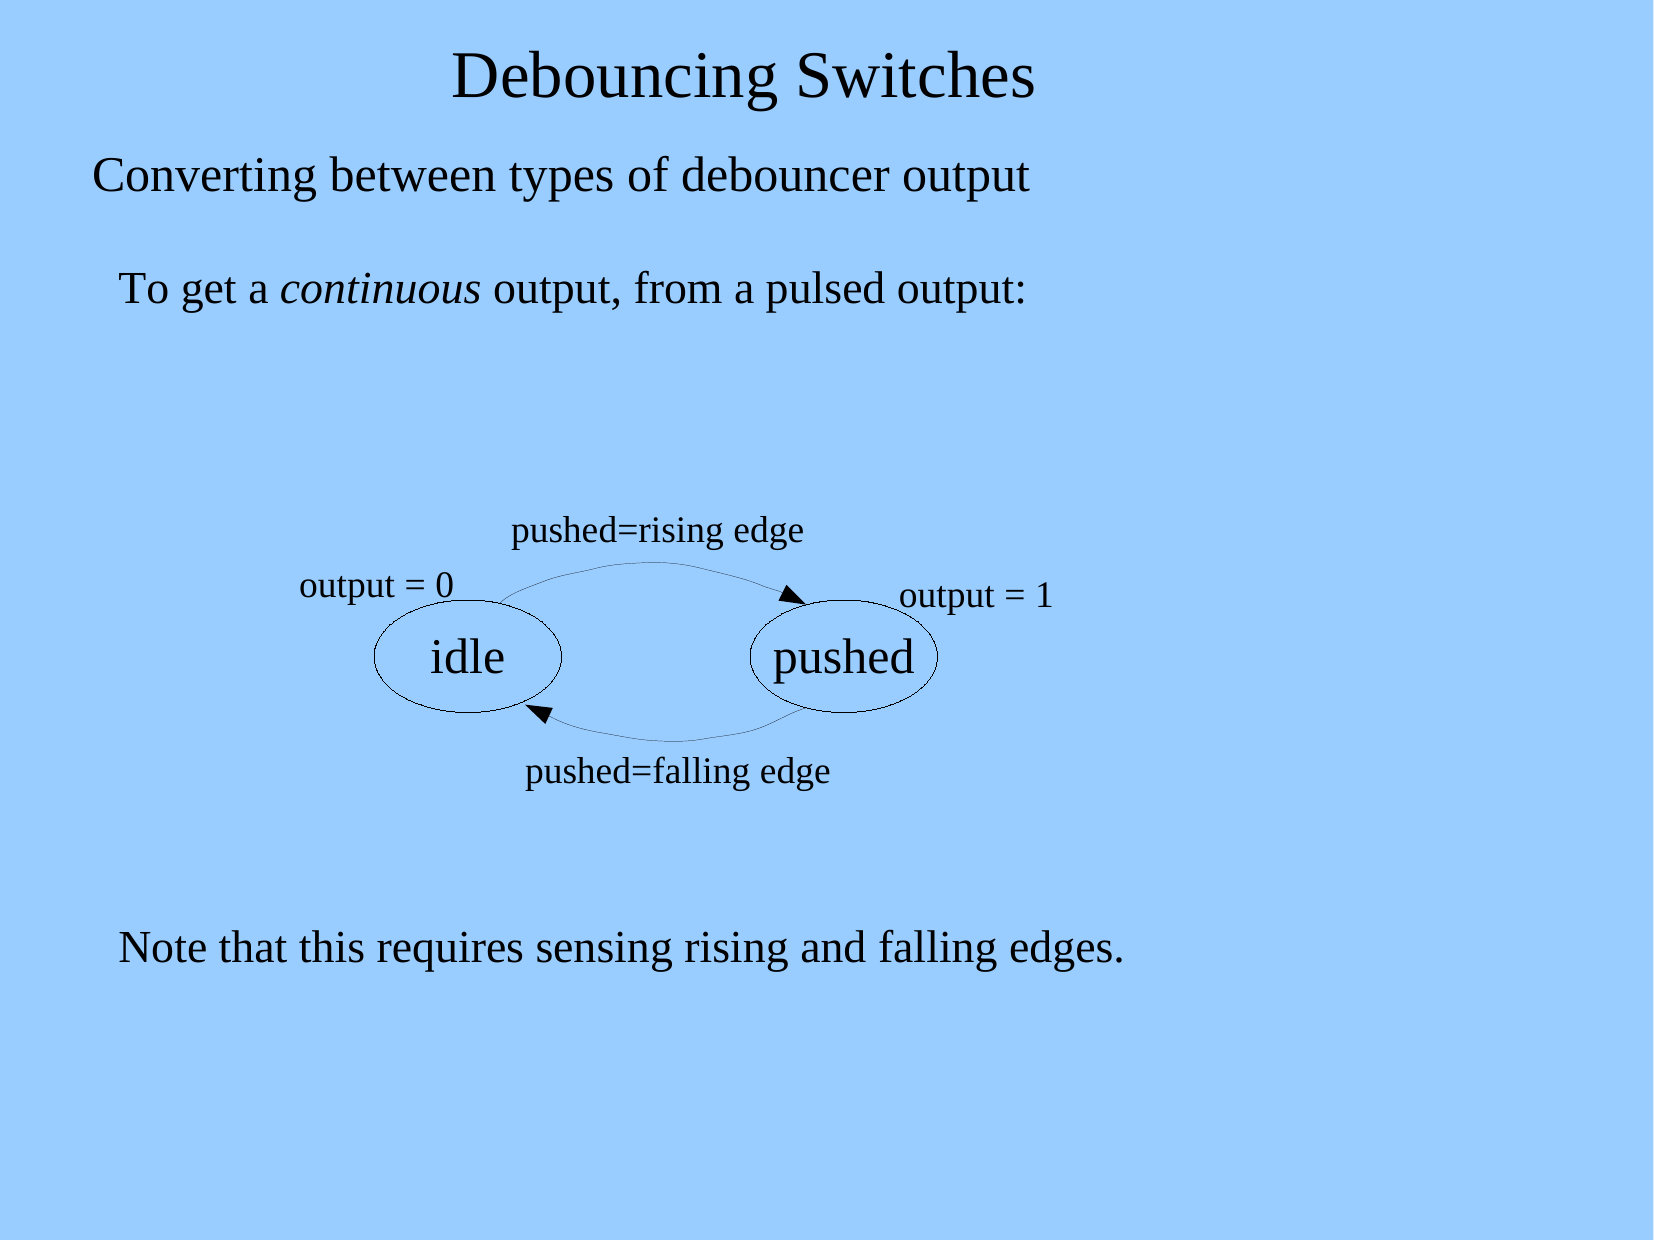

Debouncing Switches
Converting between types of debouncer output
To get a continuous output, from a pulsed output:
Note that this requires sensing rising and falling edges.
pushed=rising edge
output = 0
output = 1
idle
pushed
pushed=falling edge